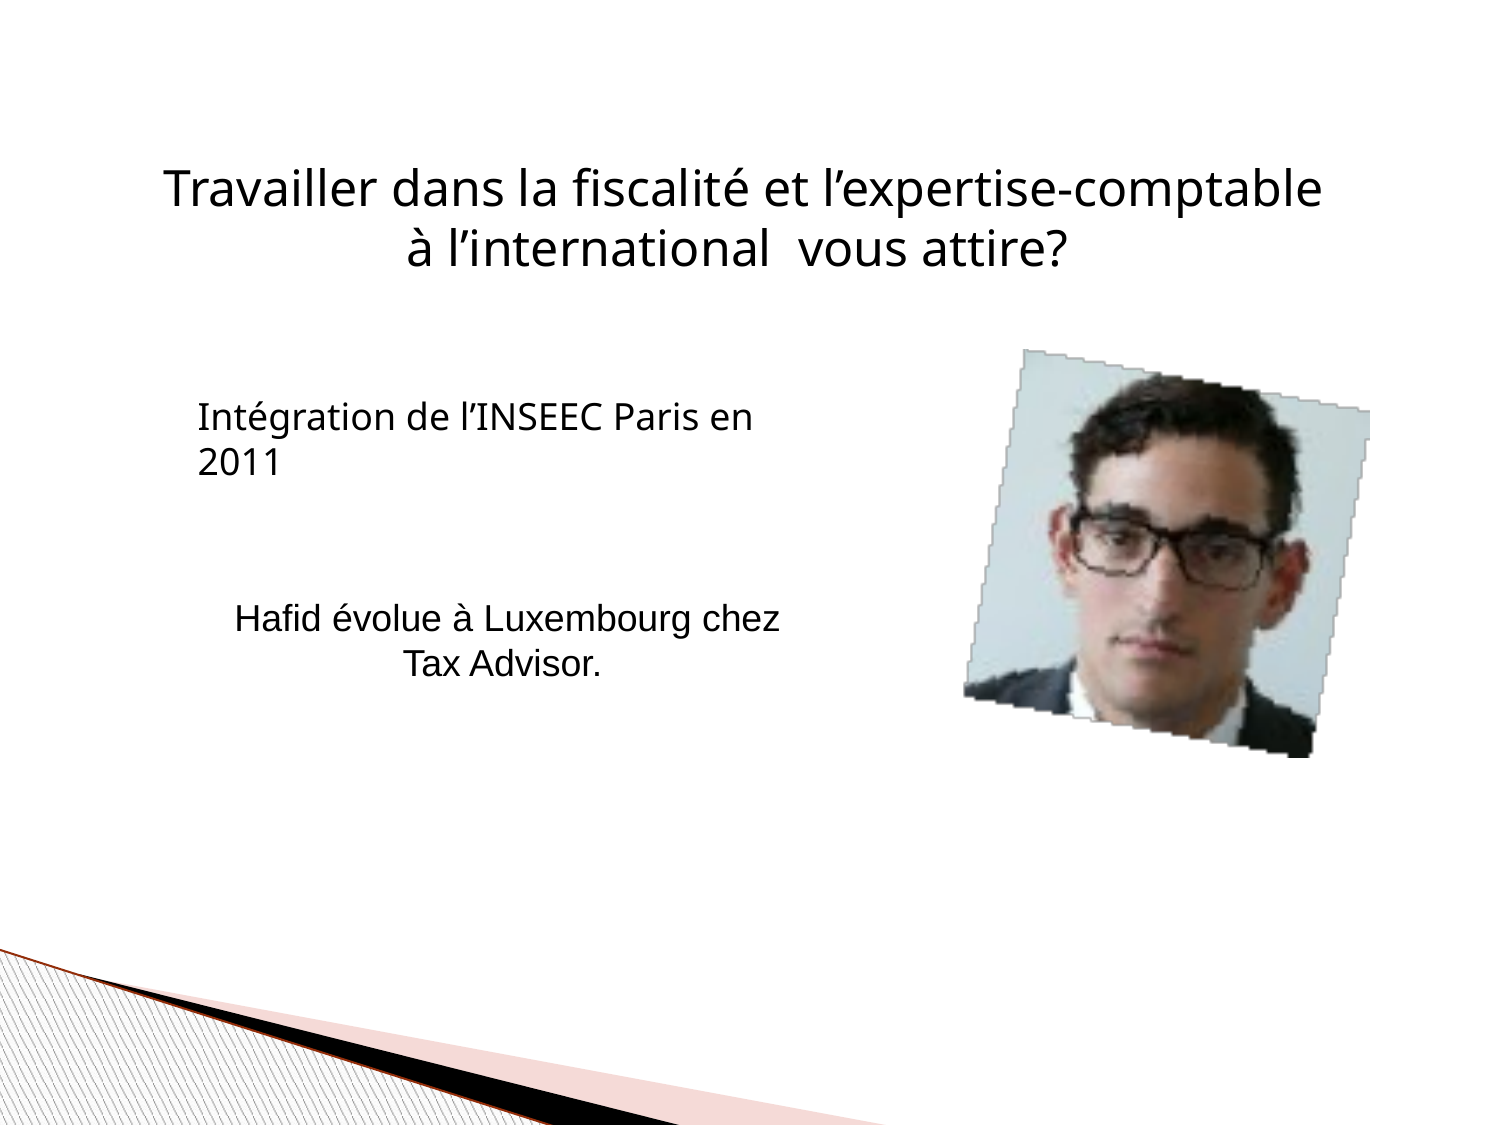

Travailler dans la fiscalité et l’expertise-comptable à l’international vous attire?
Intégration de l’INSEEC Paris en 2011
Hafid évolue à Luxembourg chez Tax Advisor.